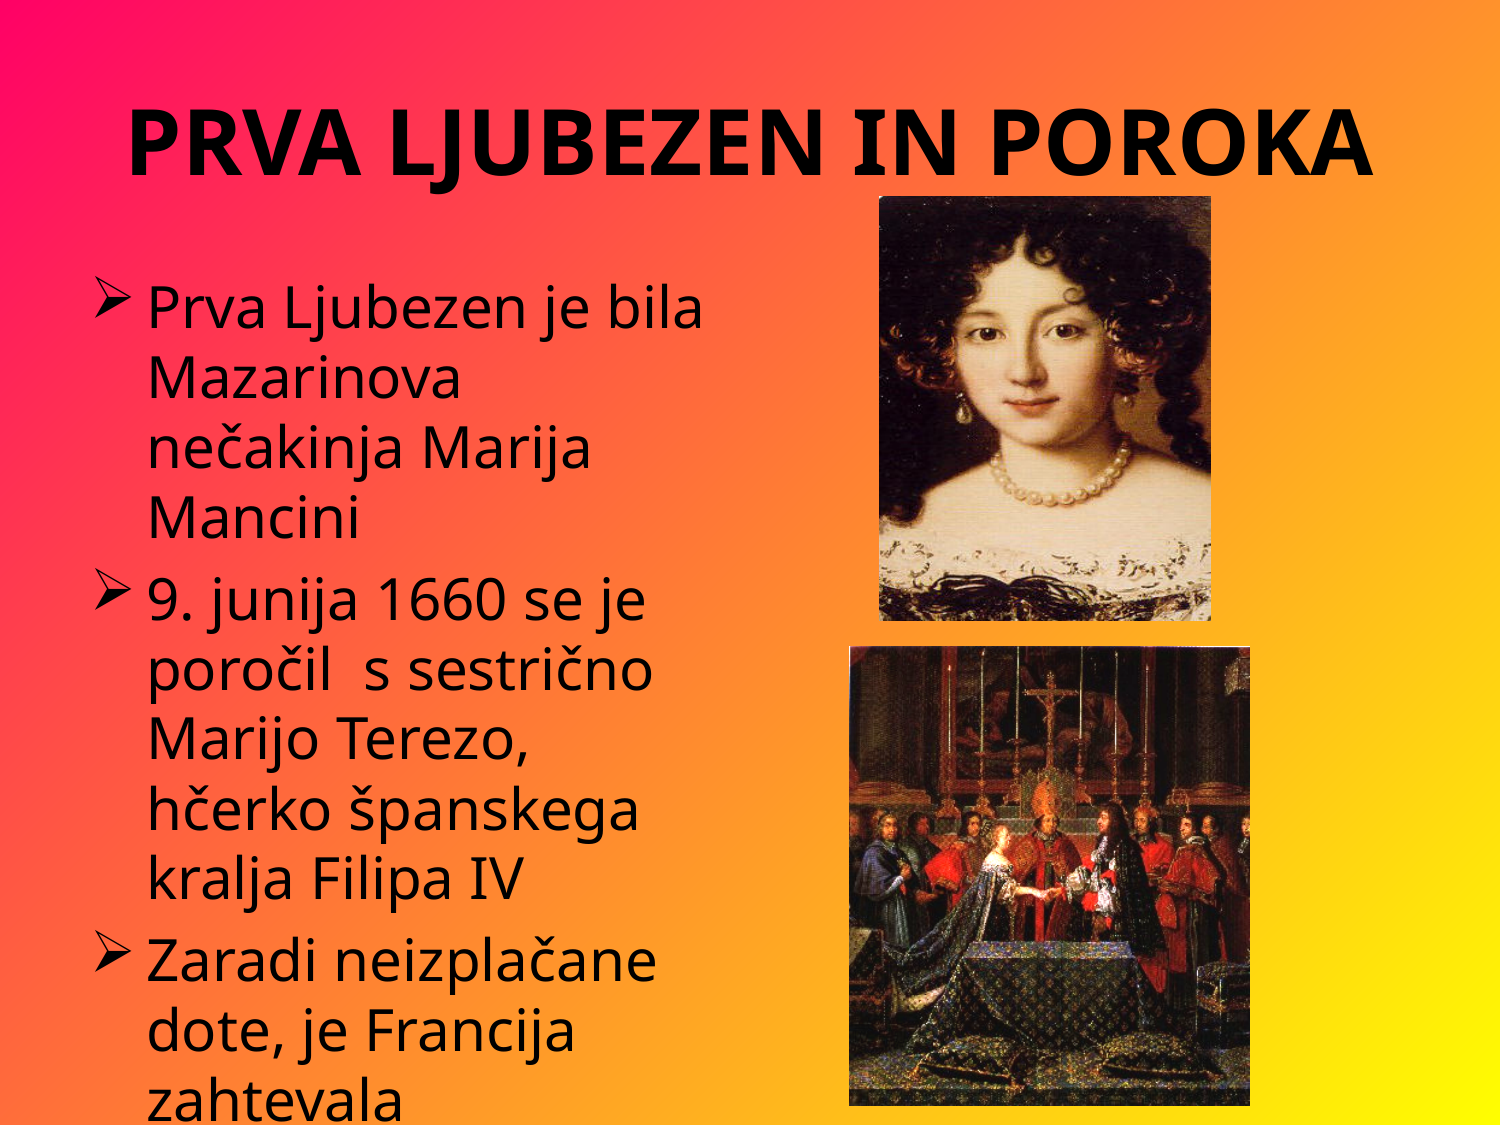

# PRVA LJUBEZEN IN POROKA
Prva Ljubezen je bila Mazarinova nečakinja Marija Mancini
9. junija 1660 se je poročil s sestrično Marijo Terezo, hčerko španskega kralja Filipa IV
Zaradi neizplačane dote, je Francija zahtevala odškodnino